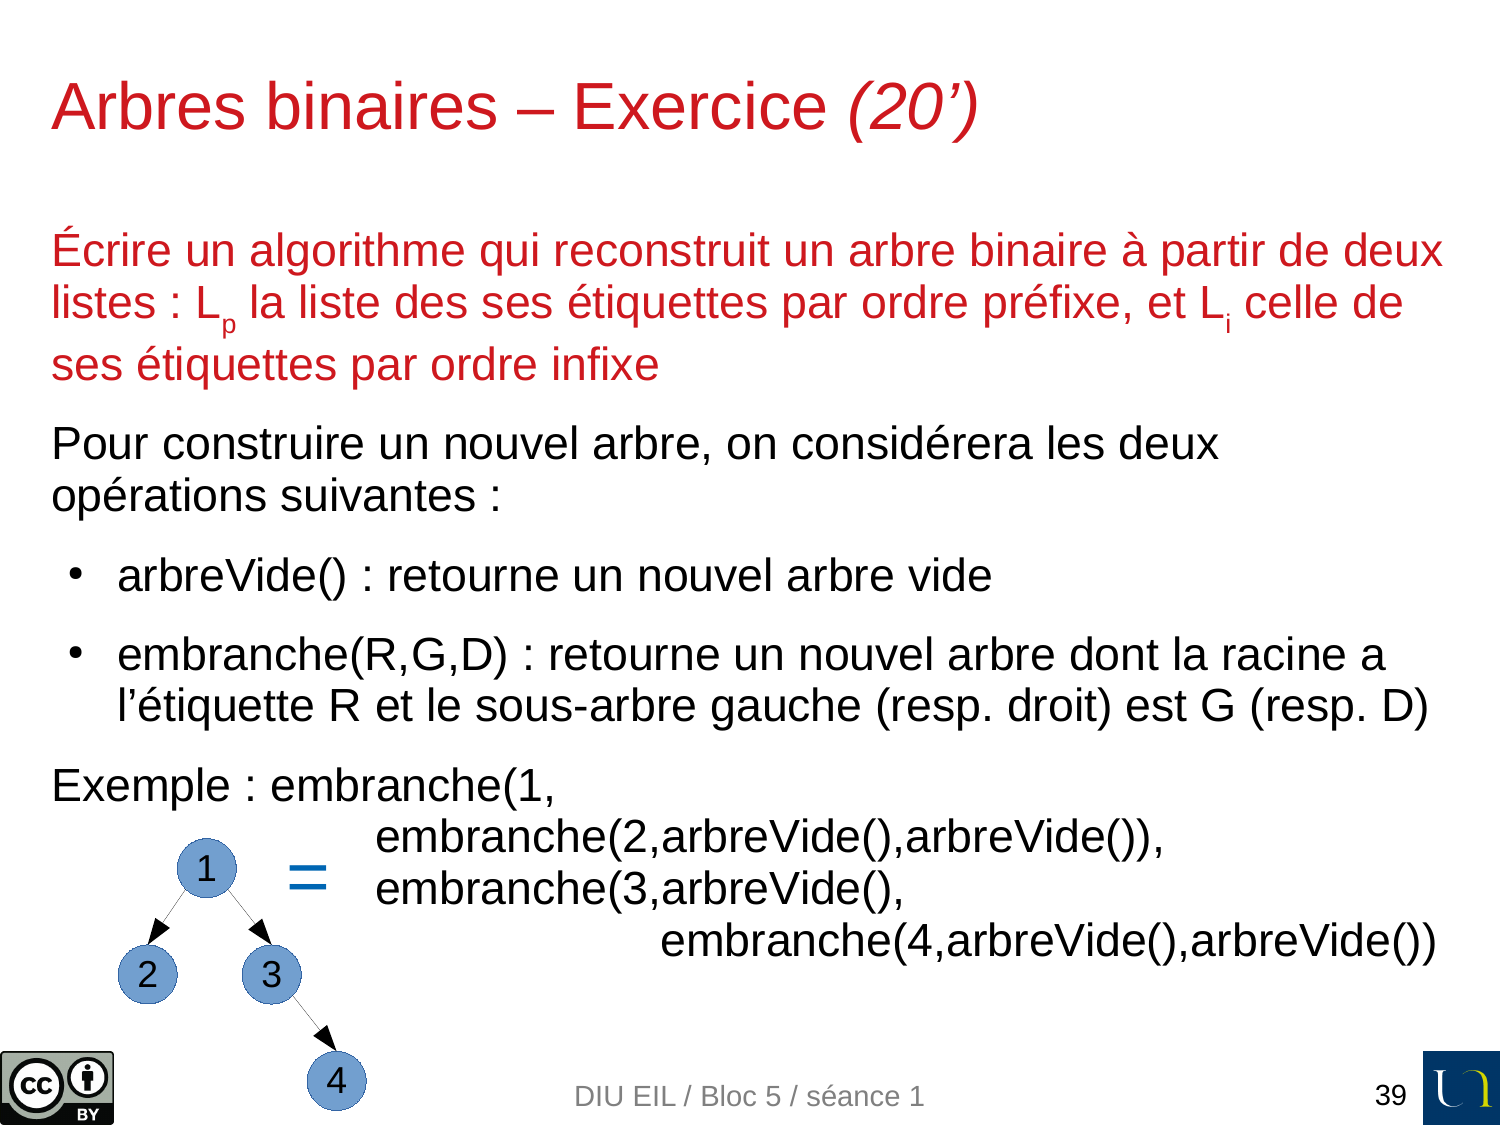

# Arbres binaires – Exercice (20’)
Écrire un algorithme qui reconstruit un arbre binaire à partir de deux listes : Lp la liste des ses étiquettes par ordre préfixe, et Li celle de ses étiquettes par ordre infixe
Pour construire un nouvel arbre, on considérera les deux opérations suivantes :
arbreVide() : retourne un nouvel arbre vide
embranche(R,G,D) : retourne un nouvel arbre dont la racine a l’étiquette R et le sous-arbre gauche (resp. droit) est G (resp. D)
Exemple : embranche(1,
 embranche(2,arbreVide(),arbreVide()),
 embranche(3,arbreVide(),
 embranche(4,arbreVide(),arbreVide())
=
1
2
3
4
39